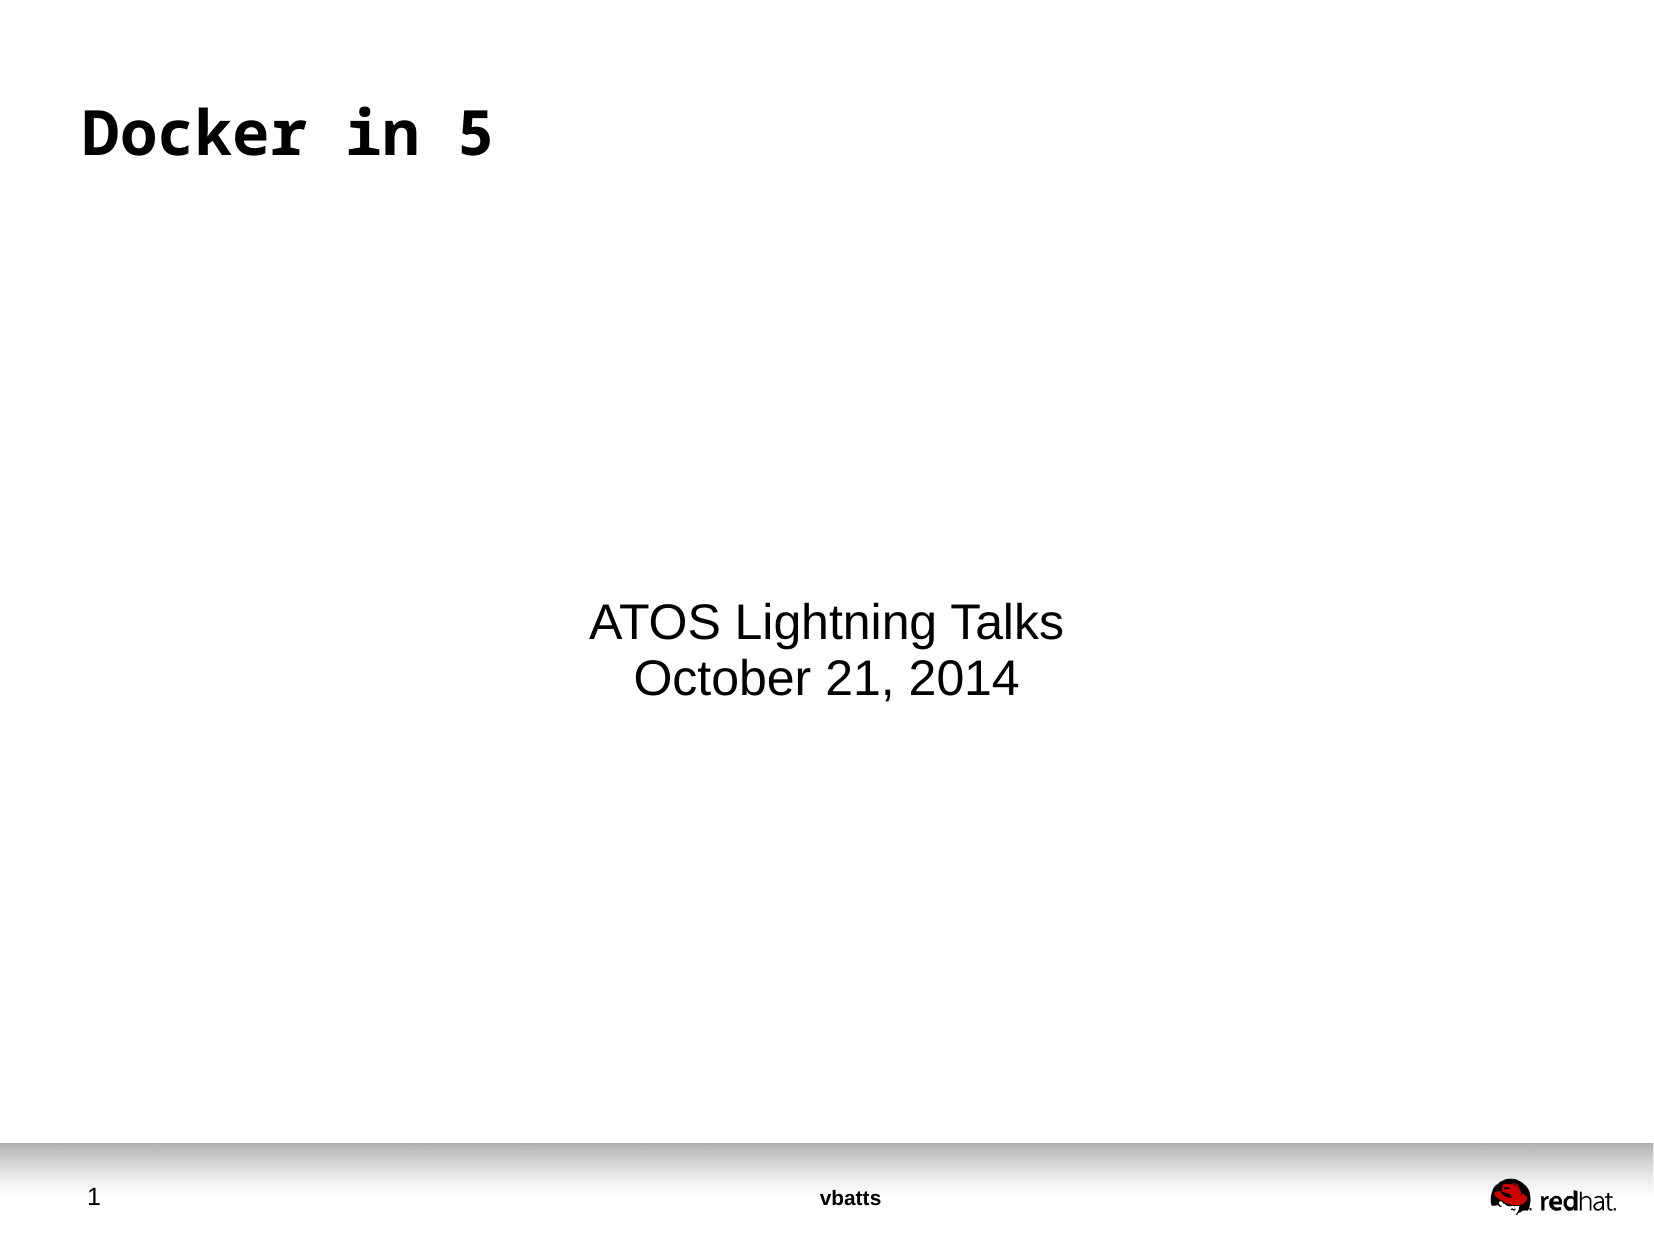

# Docker in 5
ATOS Lightning Talks
October 21, 2014